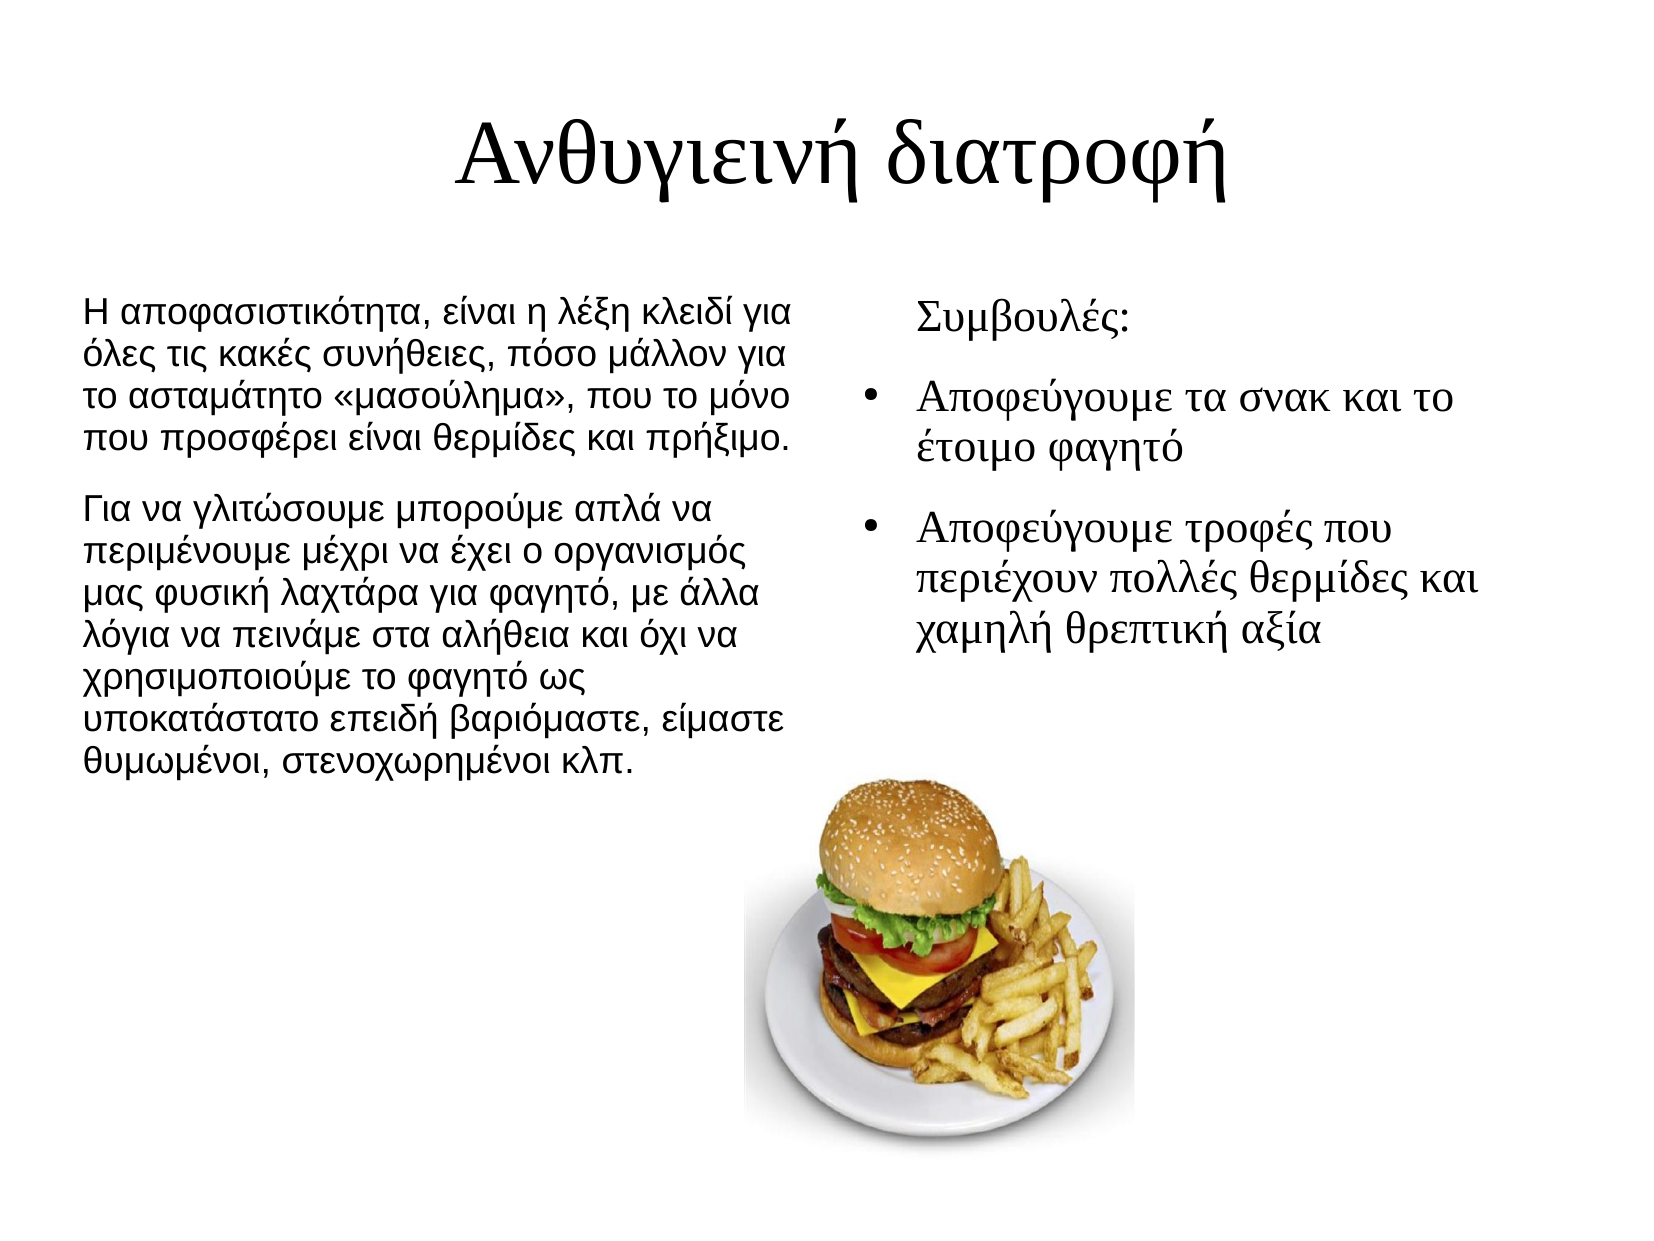

# Ανθυγιεινή διατροφή
Η αποφασιστικότητα, είναι η λέξη κλειδί για όλες τις κακές συνήθειες, πόσο μάλλον για το ασταμάτητο «μασούλημα», που το μόνο που προσφέρει είναι θερμίδες και πρήξιμο.
Για να γλιτώσουμε μπορούμε απλά να περιμένουμε μέχρι να έχει ο οργανισμός μας φυσική λαχτάρα για φαγητό, με άλλα λόγια να πεινάμε στα αλήθεια και όχι να χρησιμοποιούμε το φαγητό ως υποκατάστατο επειδή βαριόμαστε, είμαστε θυμωμένοι, στενοχωρημένοι κλπ.
Συμβουλές:
Αποφεύγουμε τα σνακ και το έτοιμο φαγητό
Αποφεύγουμε τροφές που περιέχουν πολλές θερμίδες και χαμηλή θρεπτική αξία